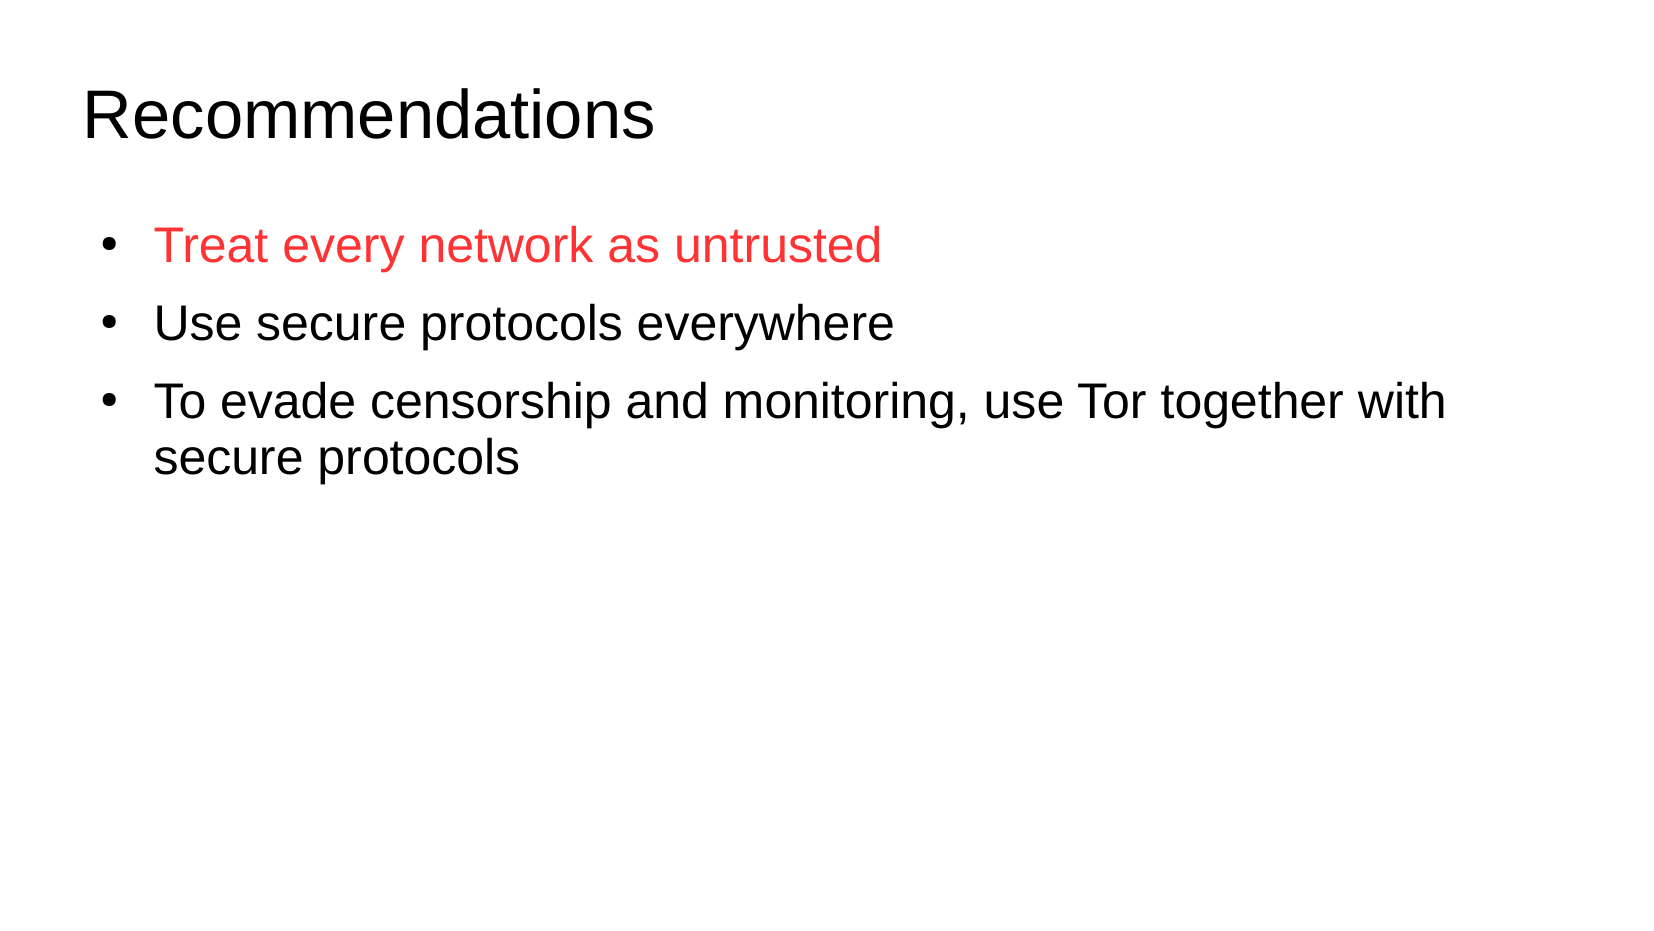

Recommendations
# Treat every network as untrusted
Use secure protocols everywhere
To evade censorship and monitoring, use Tor together with secure protocols